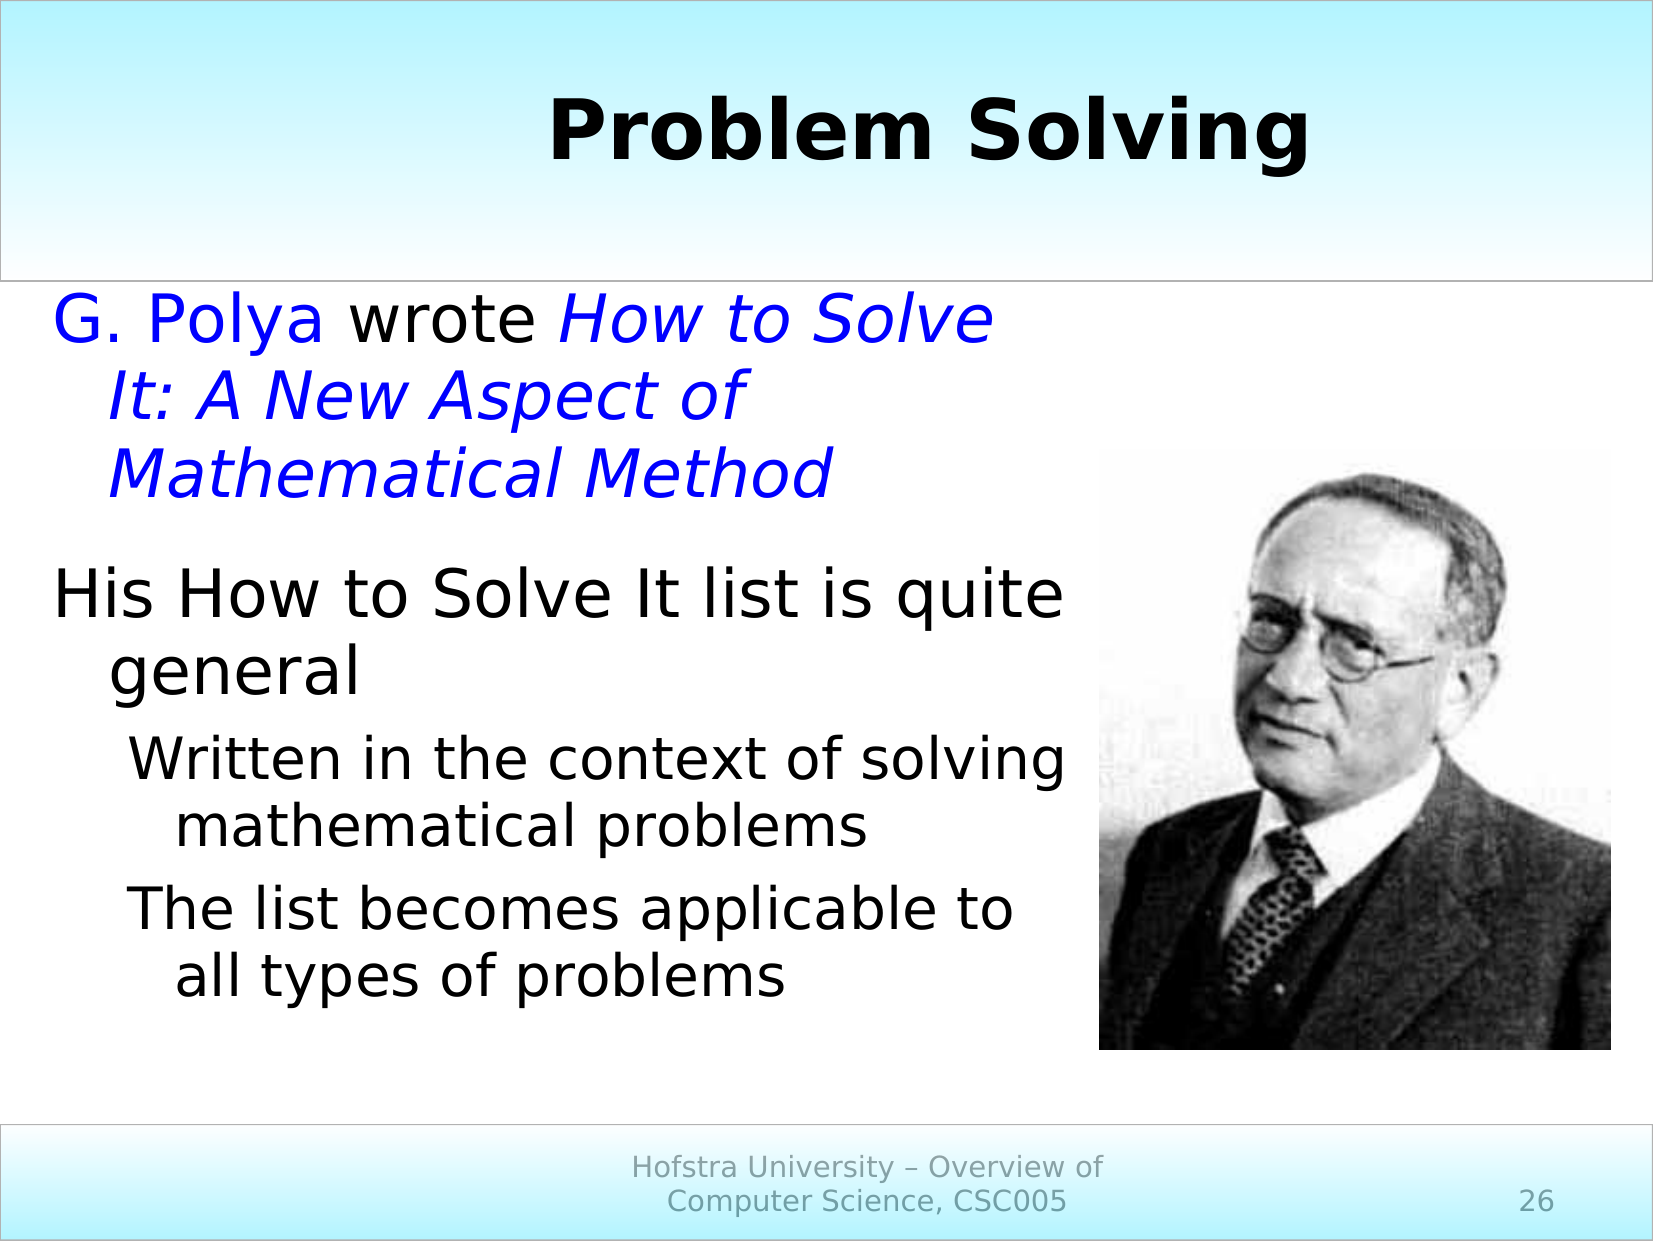

# Problem Solving
G. Polya wrote How to Solve It: A New Aspect of Mathematical Method
His How to Solve It list is quite general
Written in the context of solving mathematical problems
The list becomes applicable to all types of problems
26